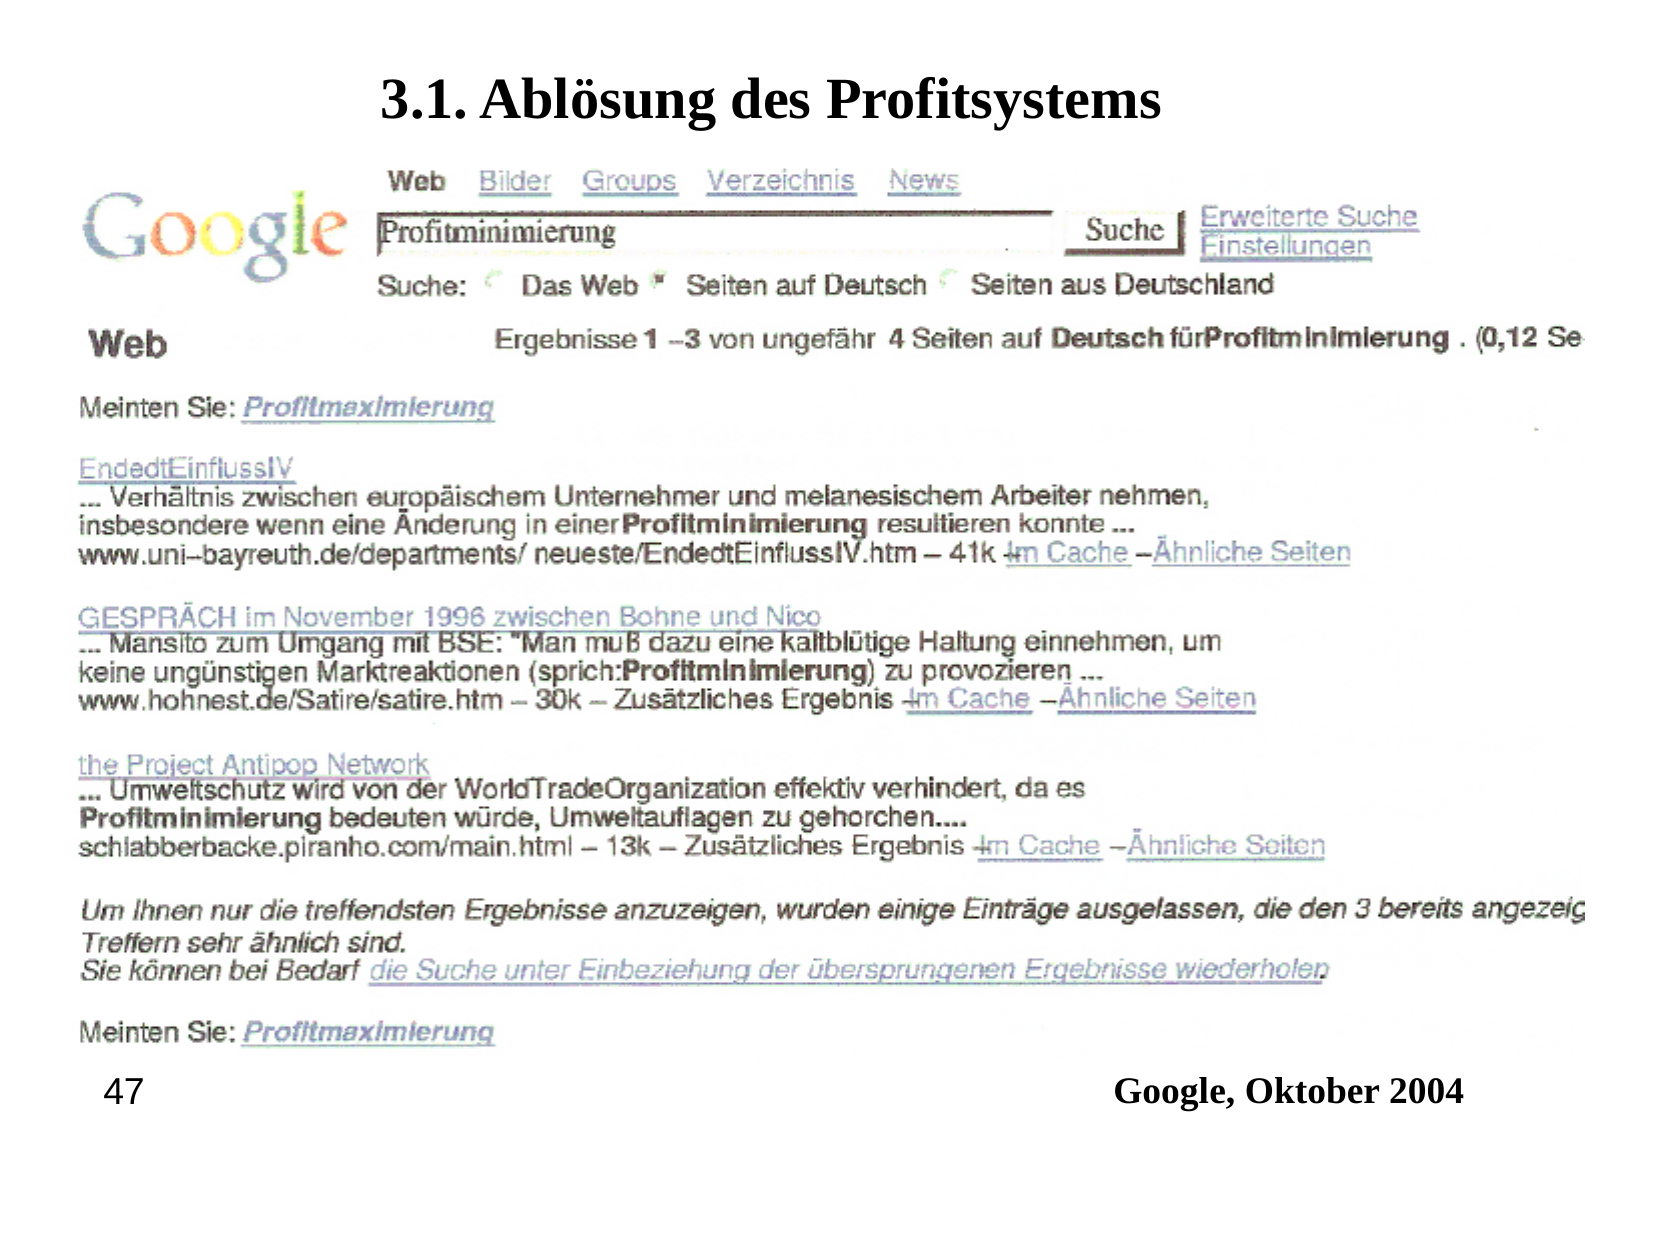

3.1. Ablösung des Profitsystems
Google, Oktober 2004